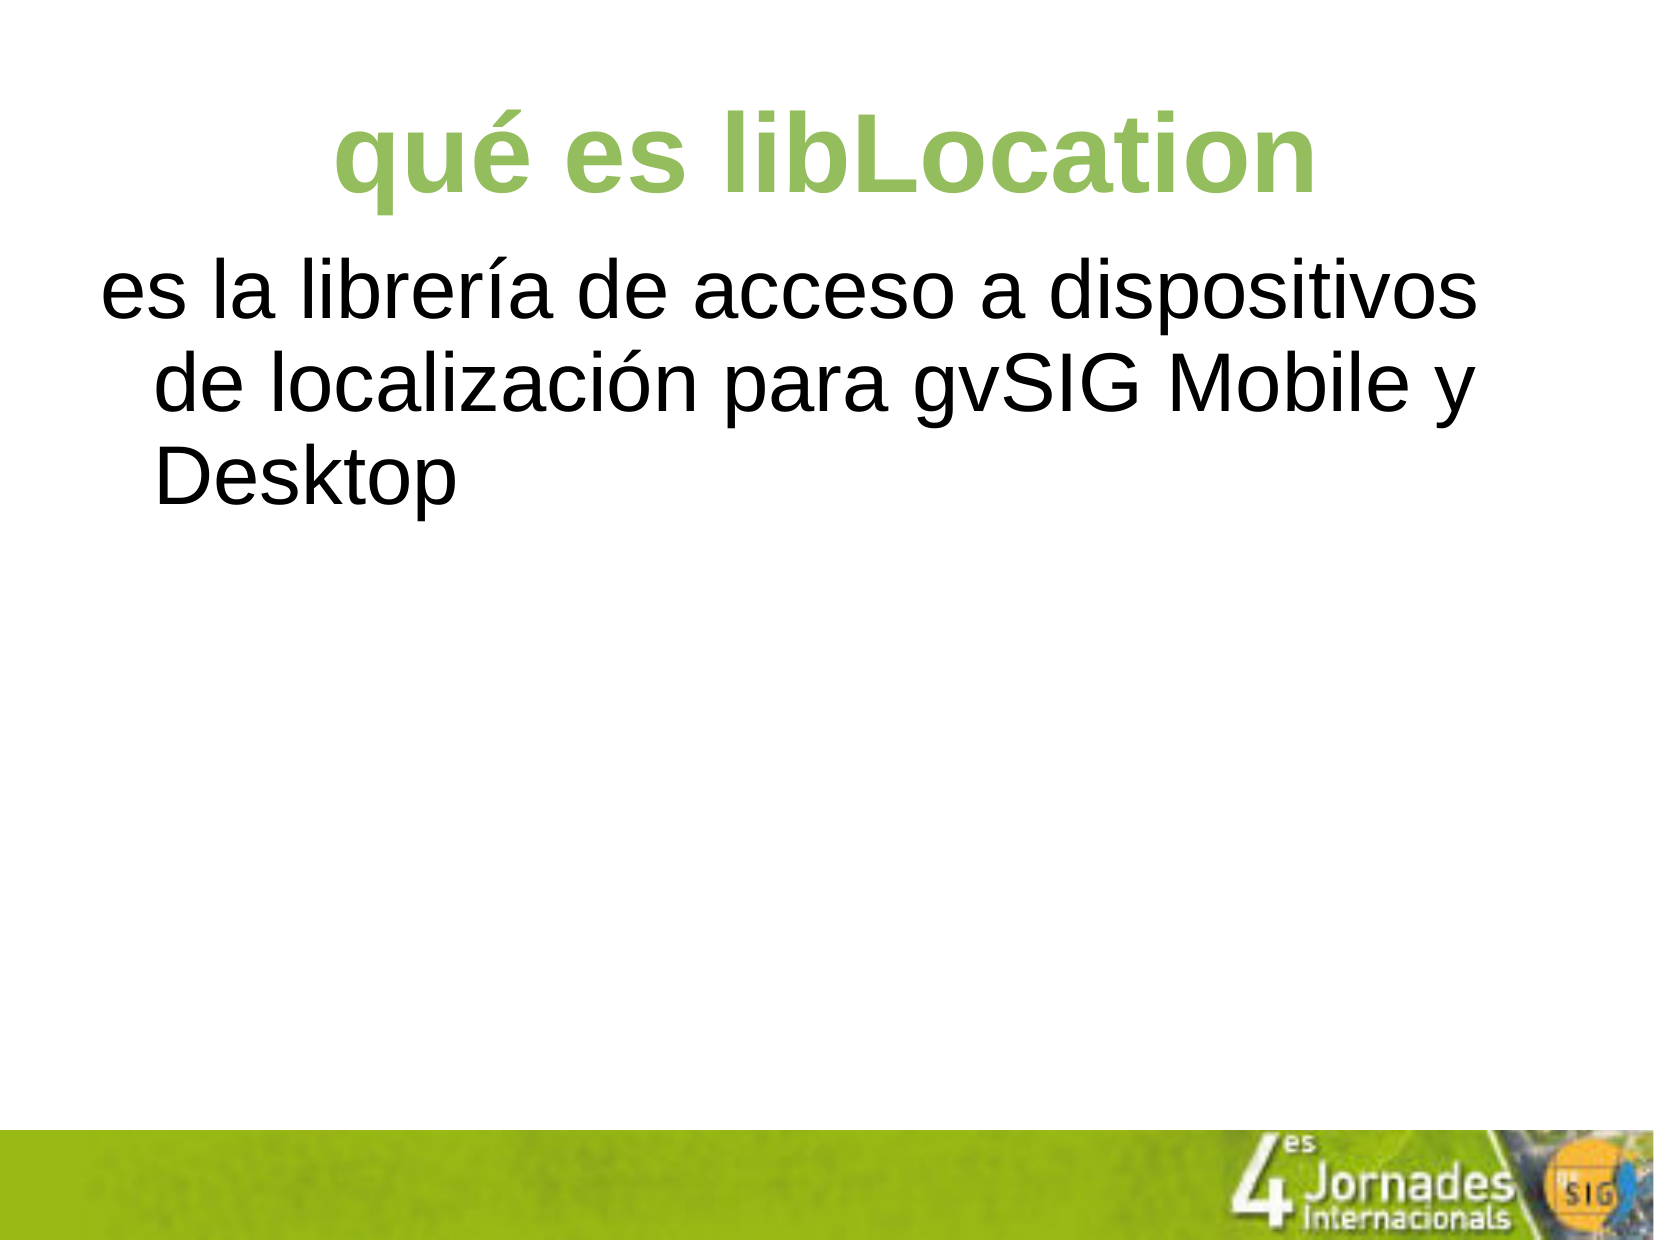

# qué es libLocation
es la librería de acceso a dispositivos de localización para gvSIG Mobile y Desktop